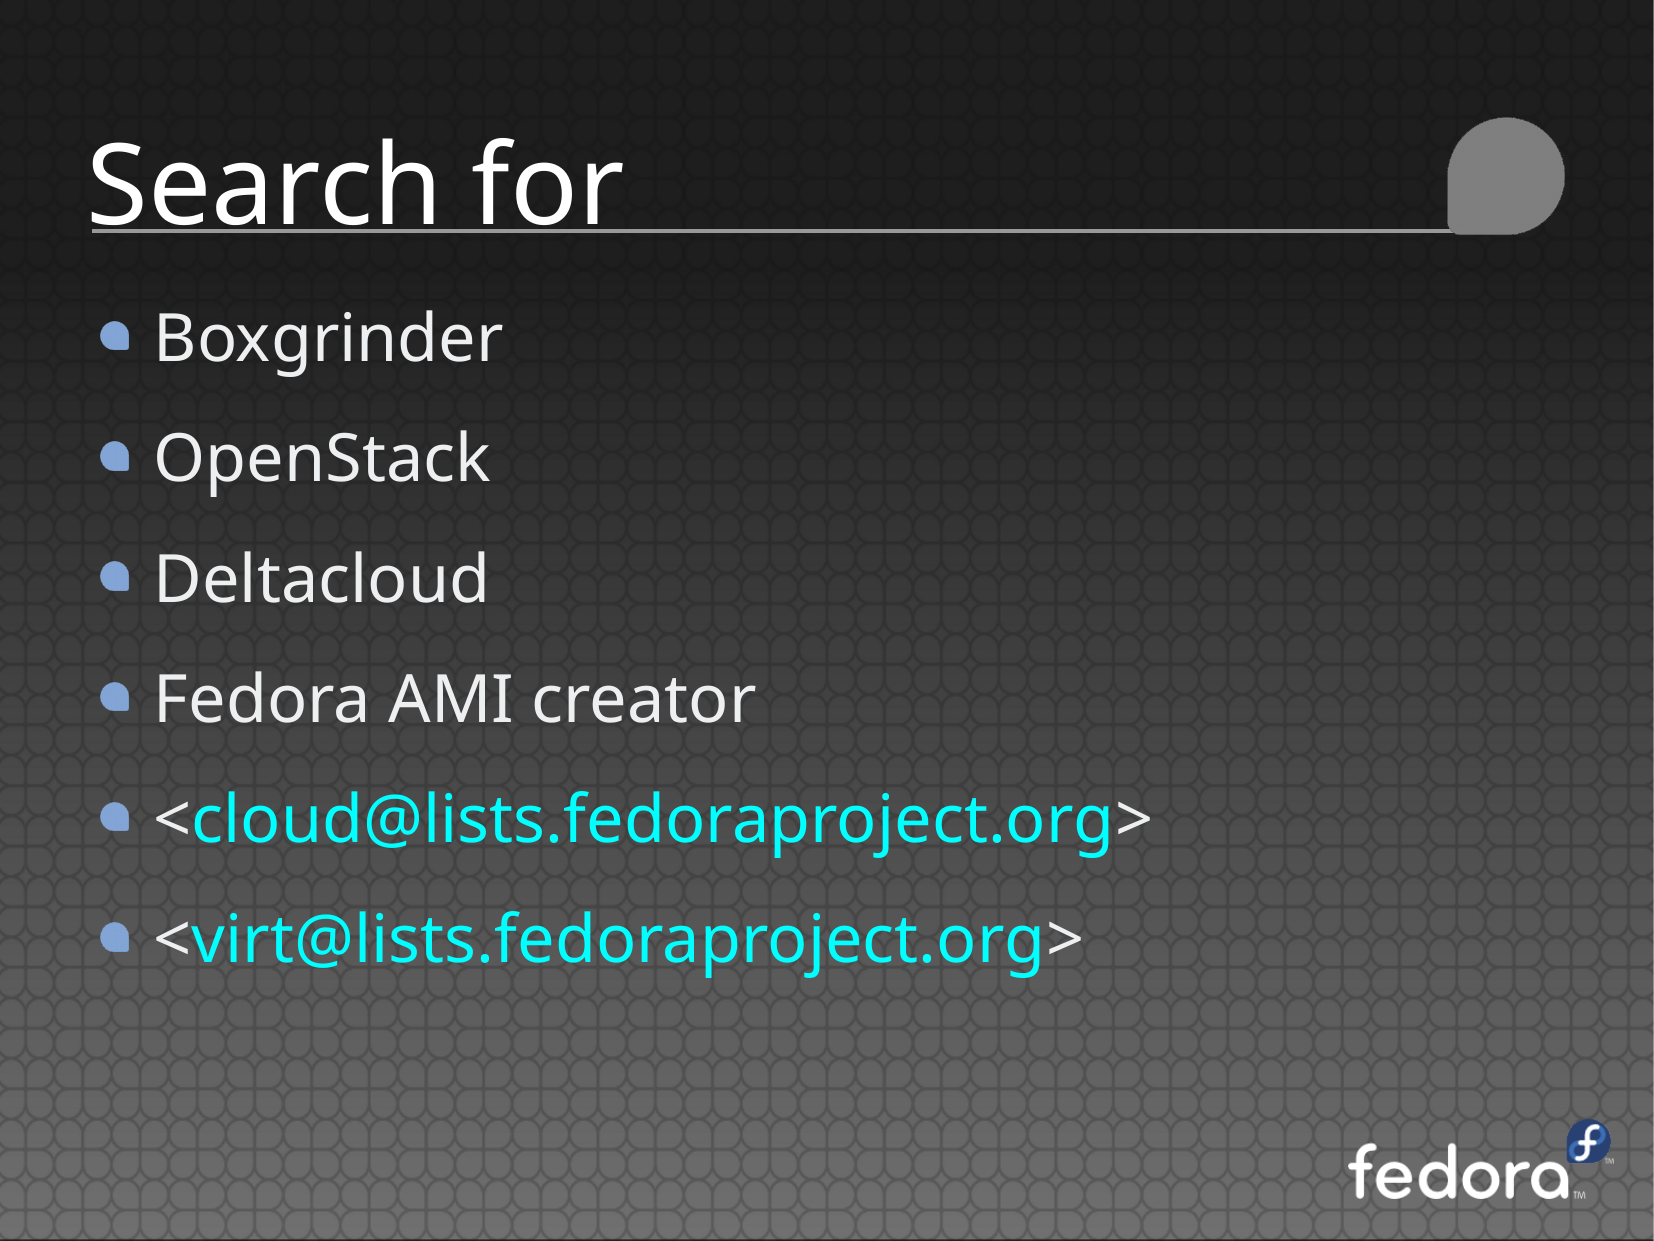

# Search for
Boxgrinder
OpenStack
Deltacloud
Fedora AMI creator
<cloud@lists.fedoraproject.org>
<virt@lists.fedoraproject.org>